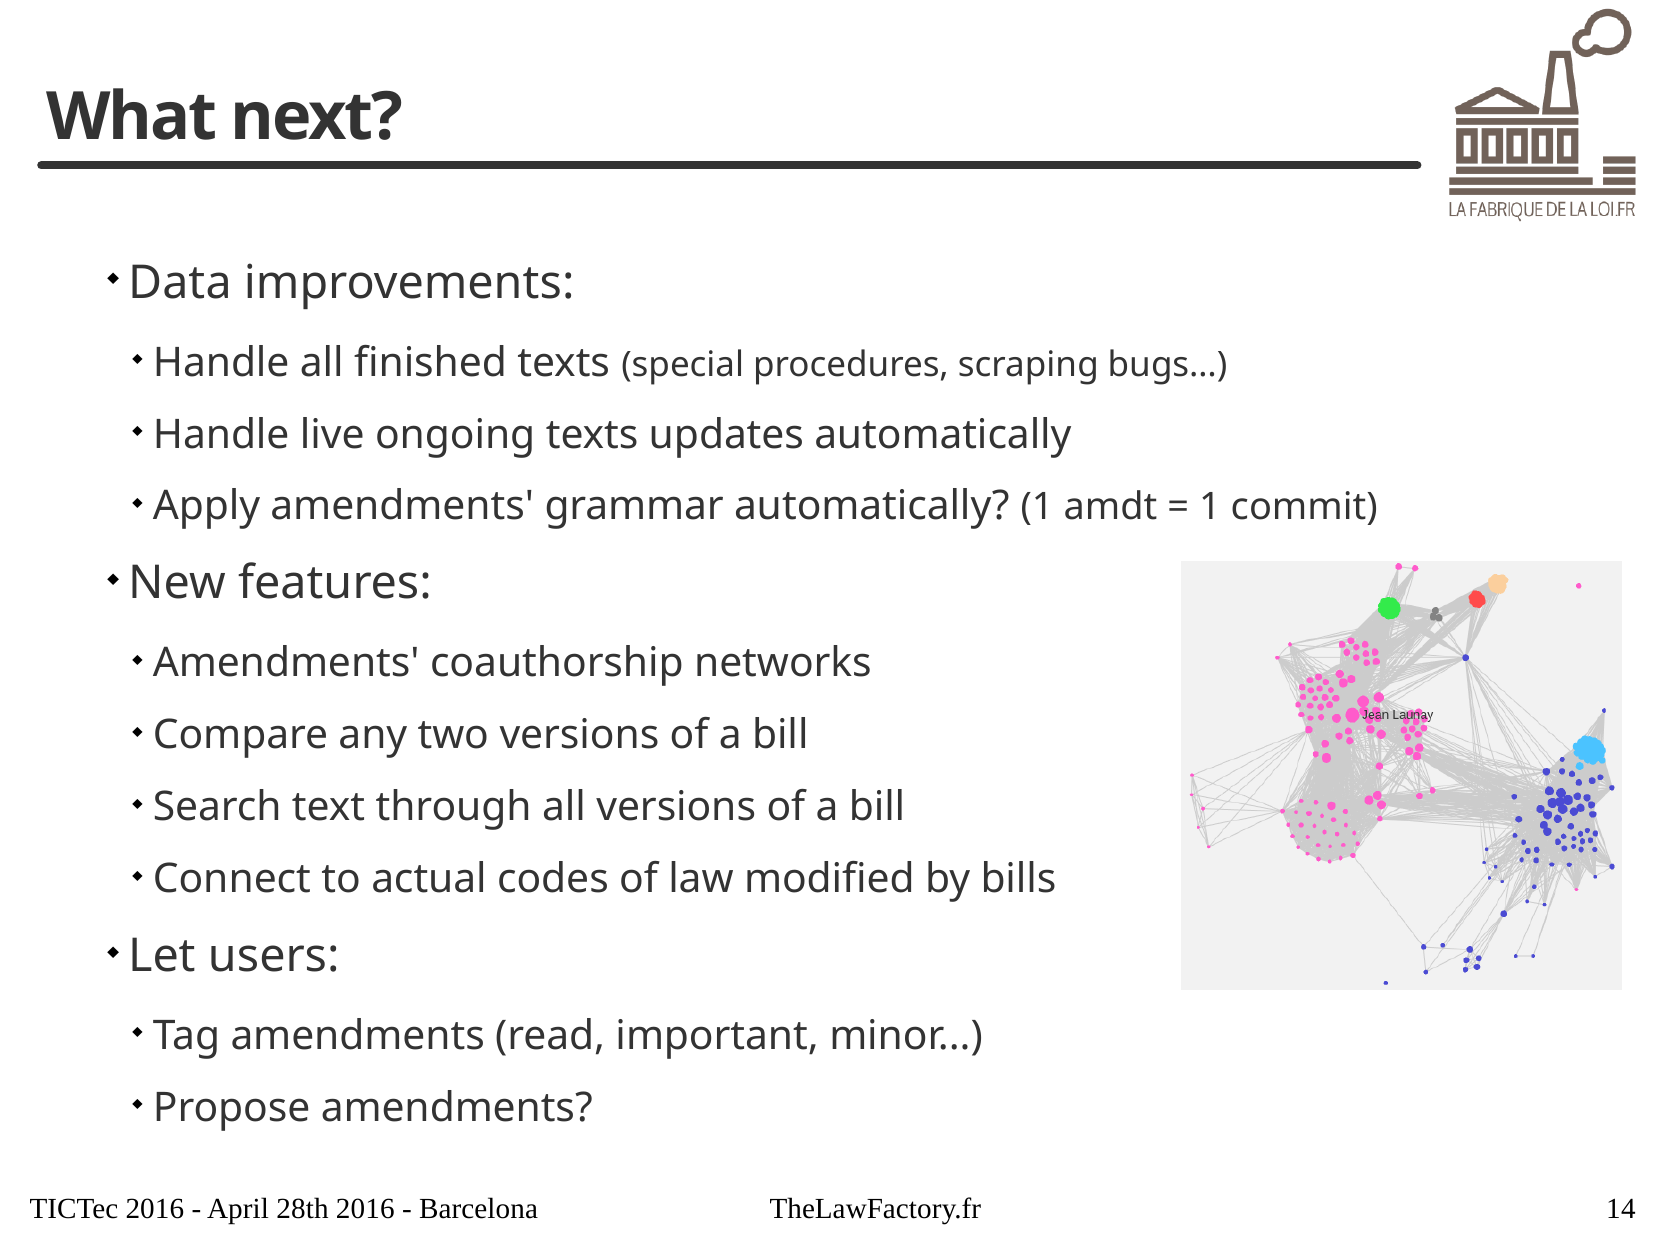

# What next?
Data improvements:
Handle all finished texts (special procedures, scraping bugs…)
Handle live ongoing texts updates automatically
Apply amendments' grammar automatically? (1 amdt = 1 commit)
New features:
Amendments' coauthorship networks
Compare any two versions of a bill
Search text through all versions of a bill
Connect to actual codes of law modified by bills
Let users:
Tag amendments (read, important, minor...)
Propose amendments?
TICTec 2016 - April 28th 2016 - Barcelona
TheLawFactory.fr
14